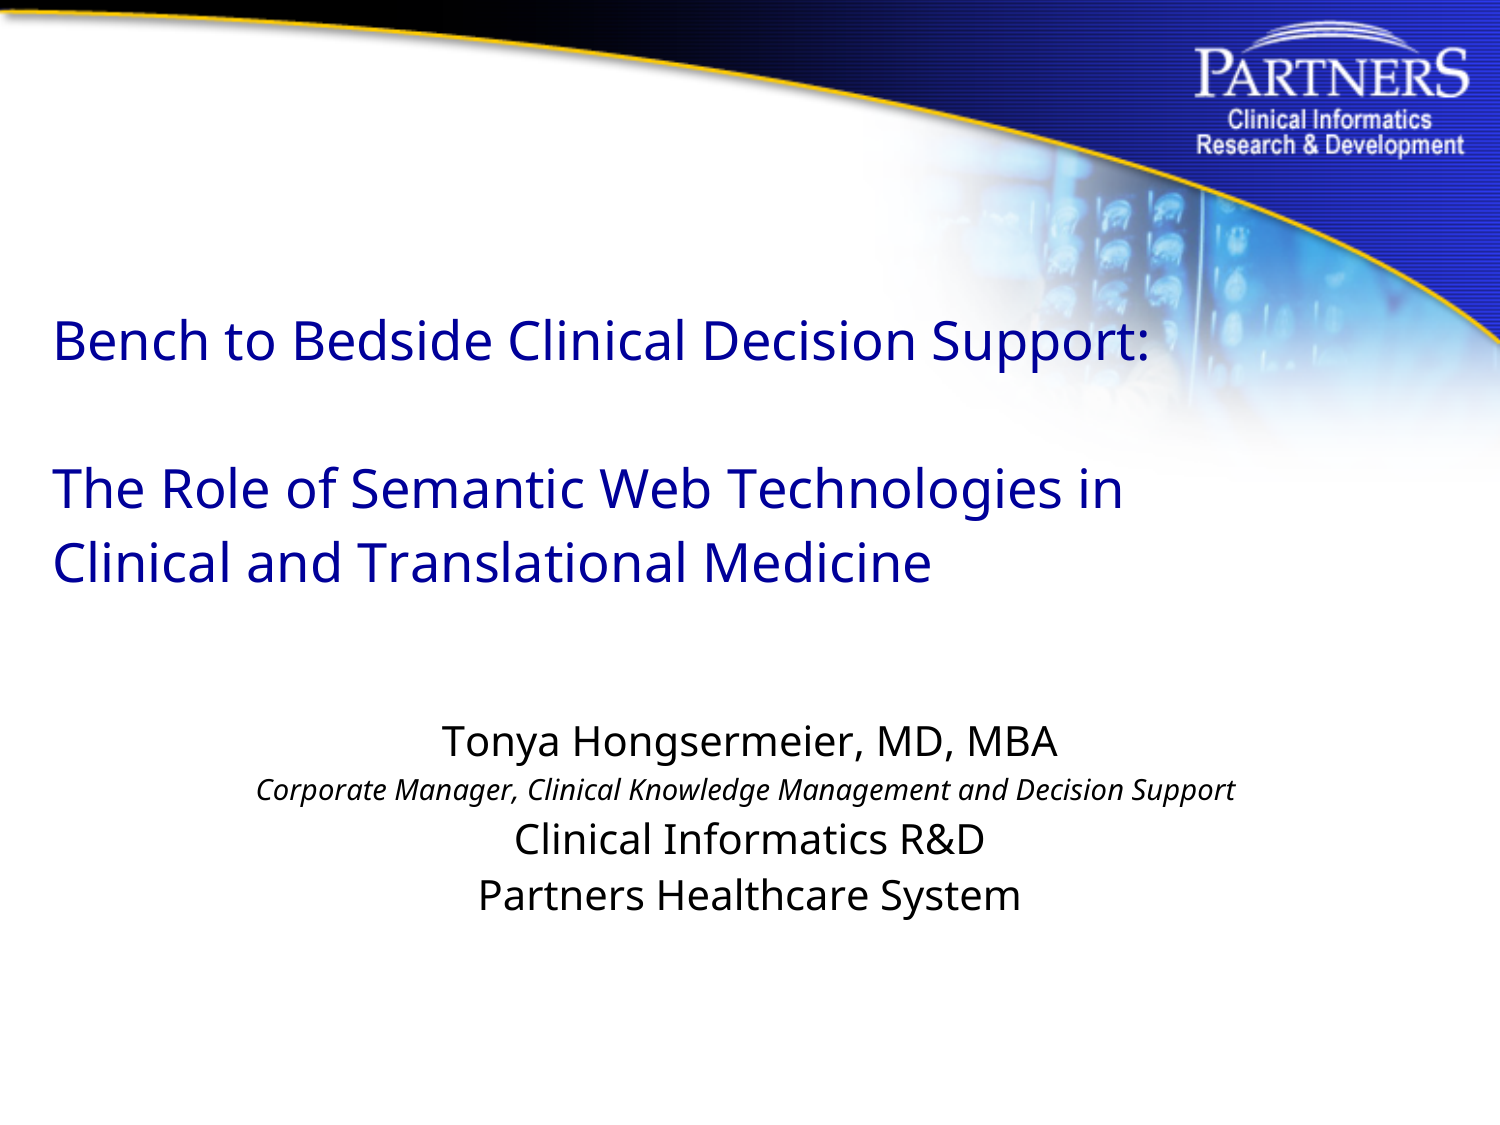

# Bench to Bedside Clinical Decision Support: The Role of Semantic Web Technologies in Clinical and Translational Medicine
Tonya Hongsermeier, MD, MBA
Corporate Manager, Clinical Knowledge Management and Decision Support
Clinical Informatics R&D
Partners Healthcare System